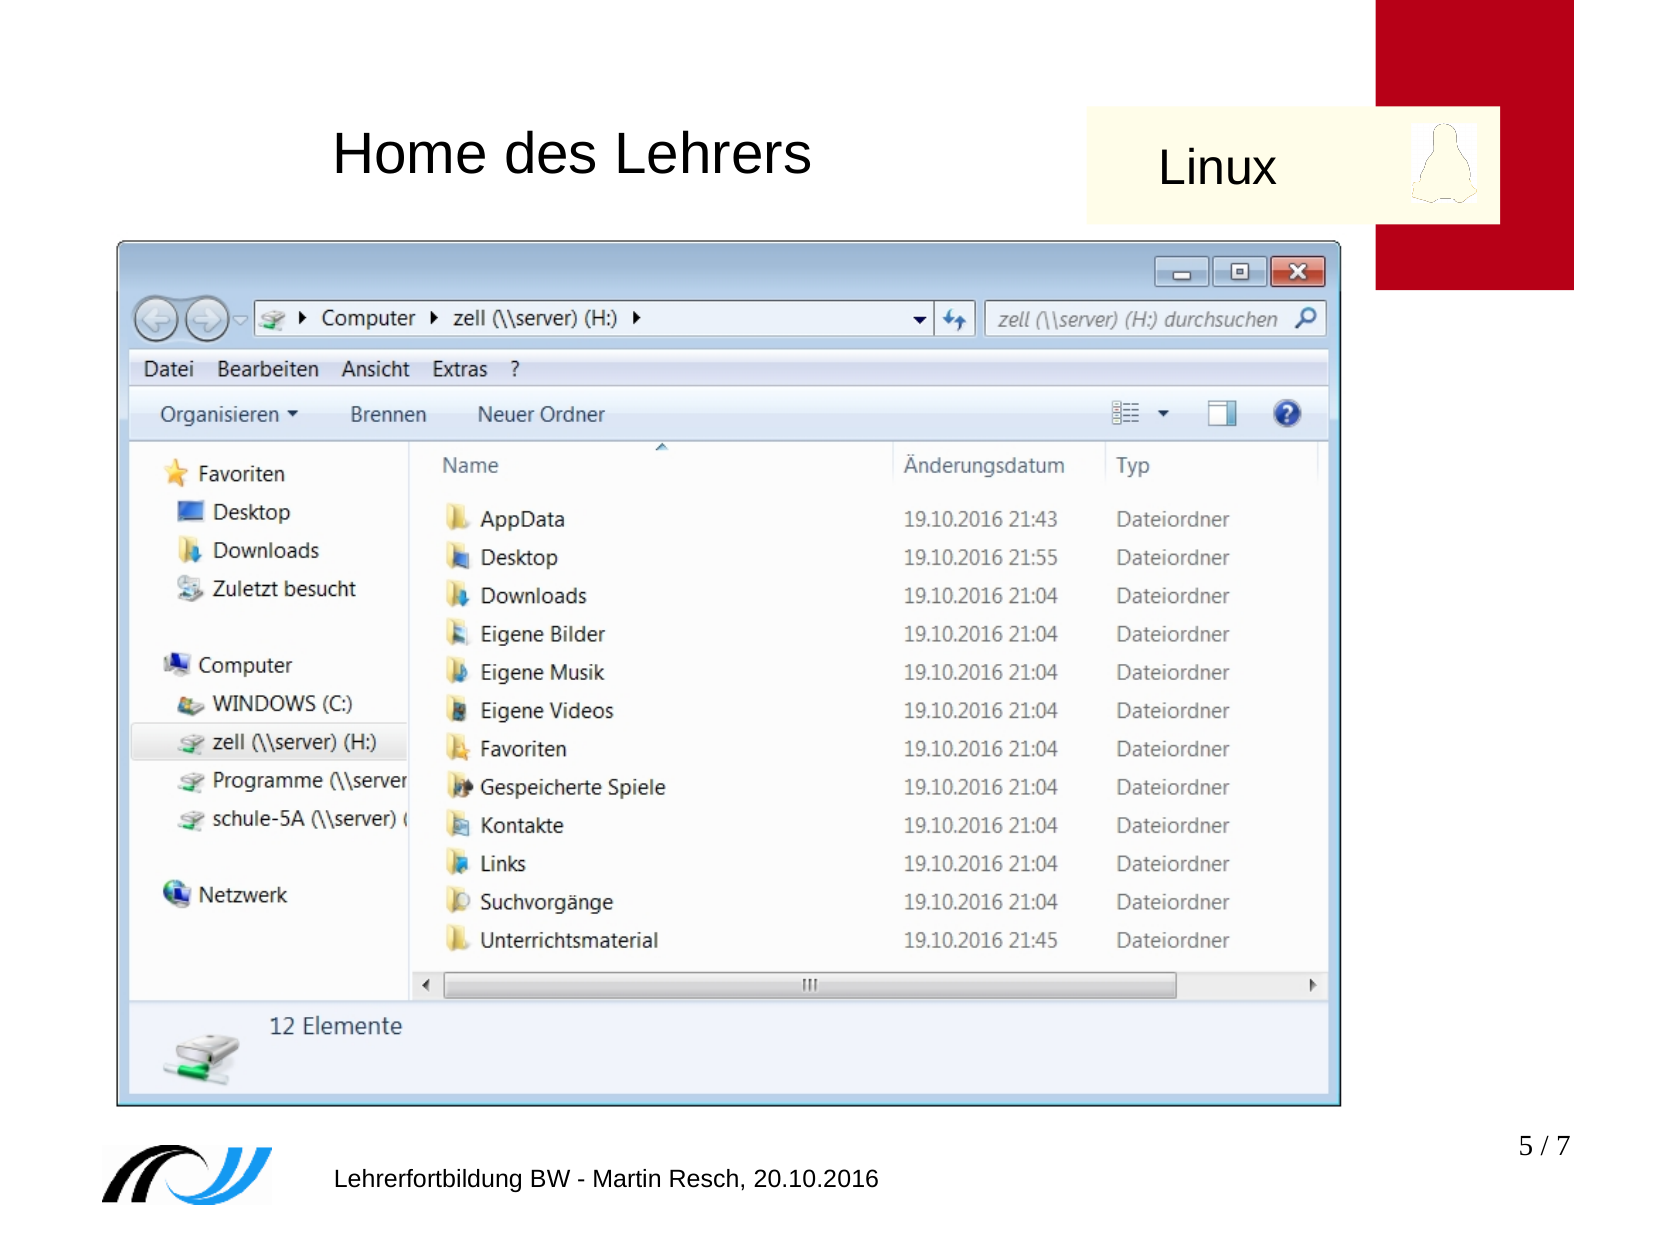

# Home des Lehrers
5
Lehrerfortbildung BW - Martin Resch, 20.10.2016